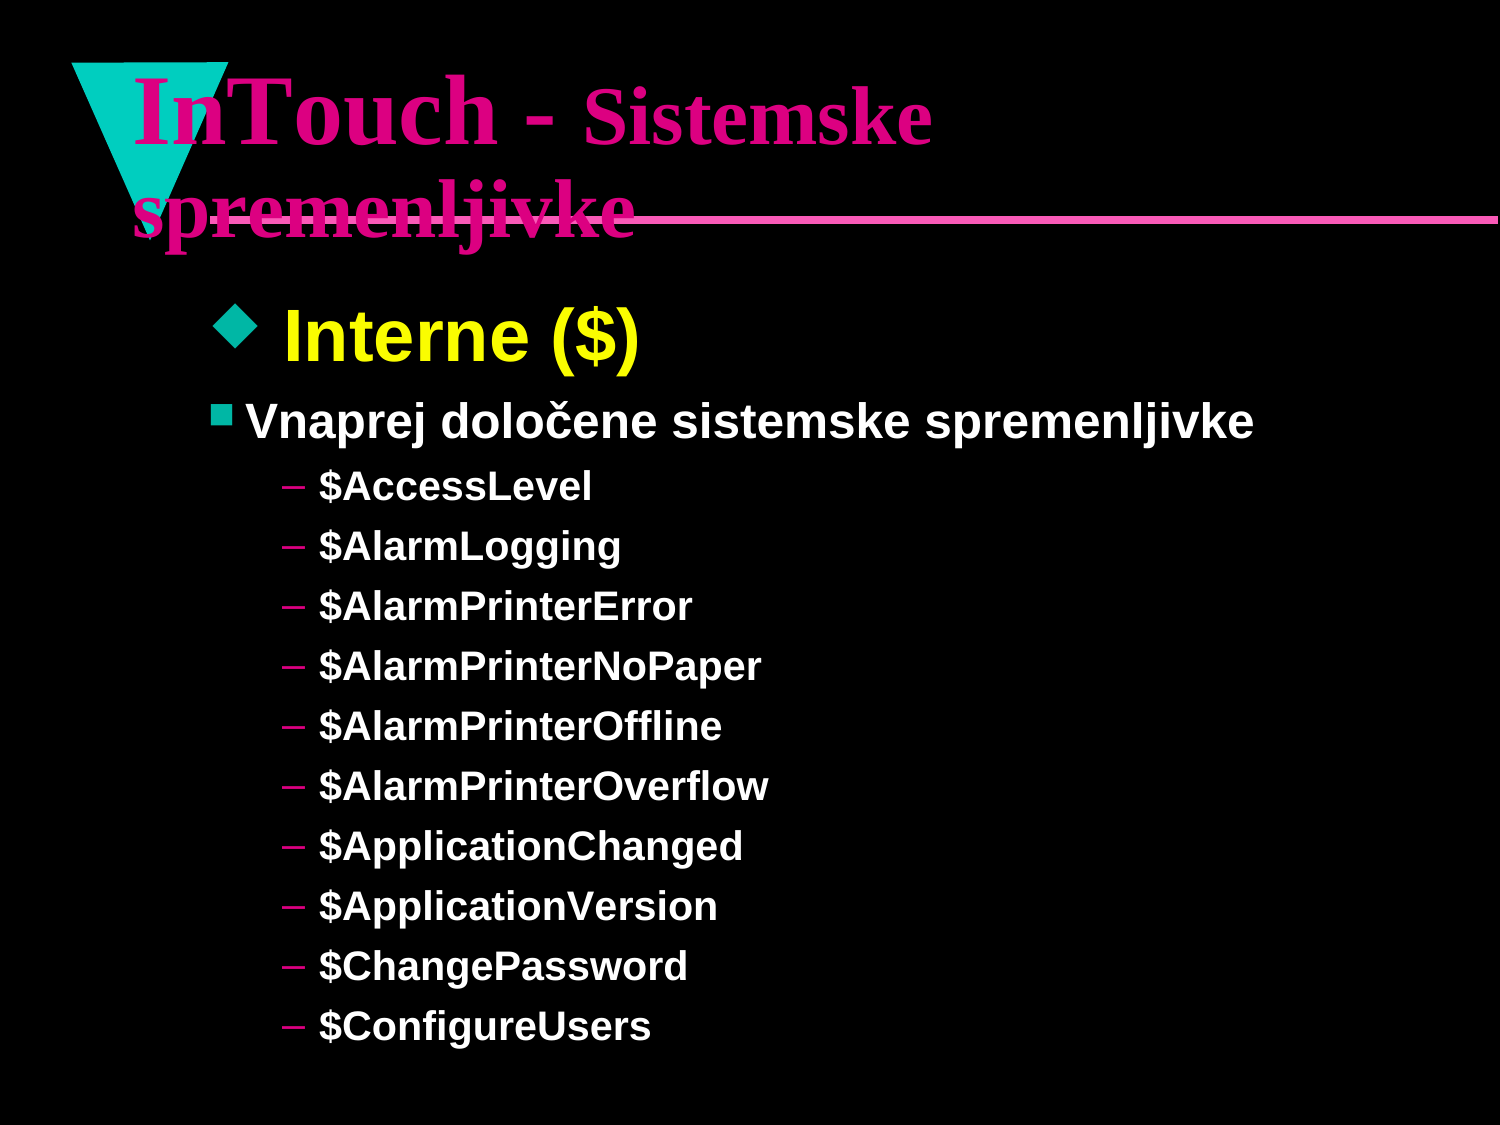

# InTouch - Sistemske spremenljivke
 Interne ($)
Vnaprej določene sistemske spremenljivke
$AccessLevel
$AlarmLogging
$AlarmPrinterError
$AlarmPrinterNoPaper
$AlarmPrinterOffline
$AlarmPrinterOverflow
$ApplicationChanged
$ApplicationVersion
$ChangePassword
$ConfigureUsers
Slovar spremenljivk
30